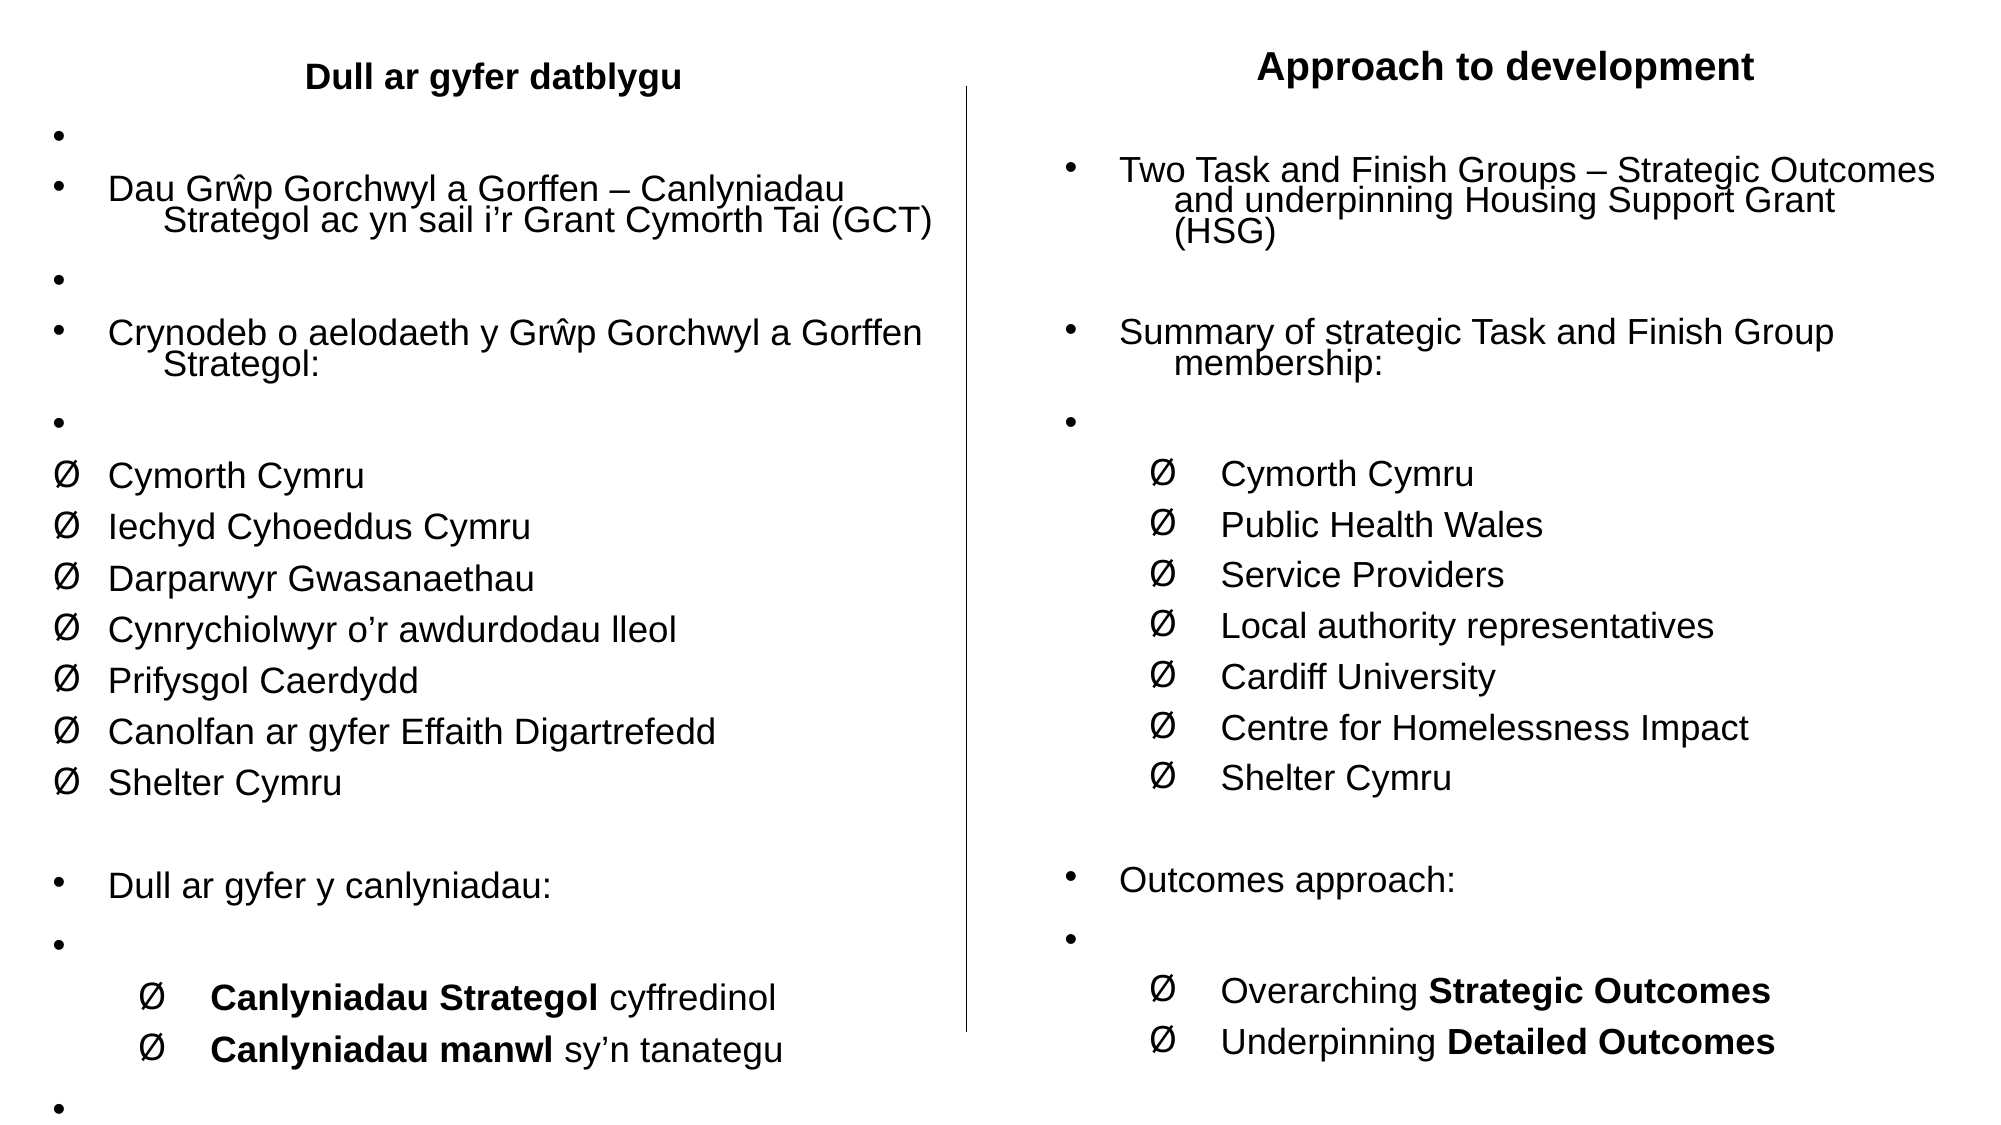

Approach to development
Two Task and Finish Groups – Strategic Outcomes and underpinning Housing Support Grant (HSG)
Summary of strategic Task and Finish Group membership:
Cymorth Cymru
Public Health Wales
Service Providers
Local authority representatives
Cardiff University
Centre for Homelessness Impact
Shelter Cymru
Outcomes approach:
Overarching Strategic Outcomes
Underpinning Detailed Outcomes
# Dull ar gyfer datblygu
Dau Grŵp Gorchwyl a Gorffen – Canlyniadau Strategol ac yn sail i’r Grant Cymorth Tai (GCT)
Crynodeb o aelodaeth y Grŵp Gorchwyl a Gorffen Strategol:
Cymorth Cymru
Iechyd Cyhoeddus Cymru
Darparwyr Gwasanaethau
Cynrychiolwyr o’r awdurdodau lleol
Prifysgol Caerdydd
Canolfan ar gyfer Effaith Digartrefedd
Shelter Cymru
Dull ar gyfer y canlyniadau:
Canlyniadau Strategol cyffredinol
Canlyniadau manwl sy’n tanategu